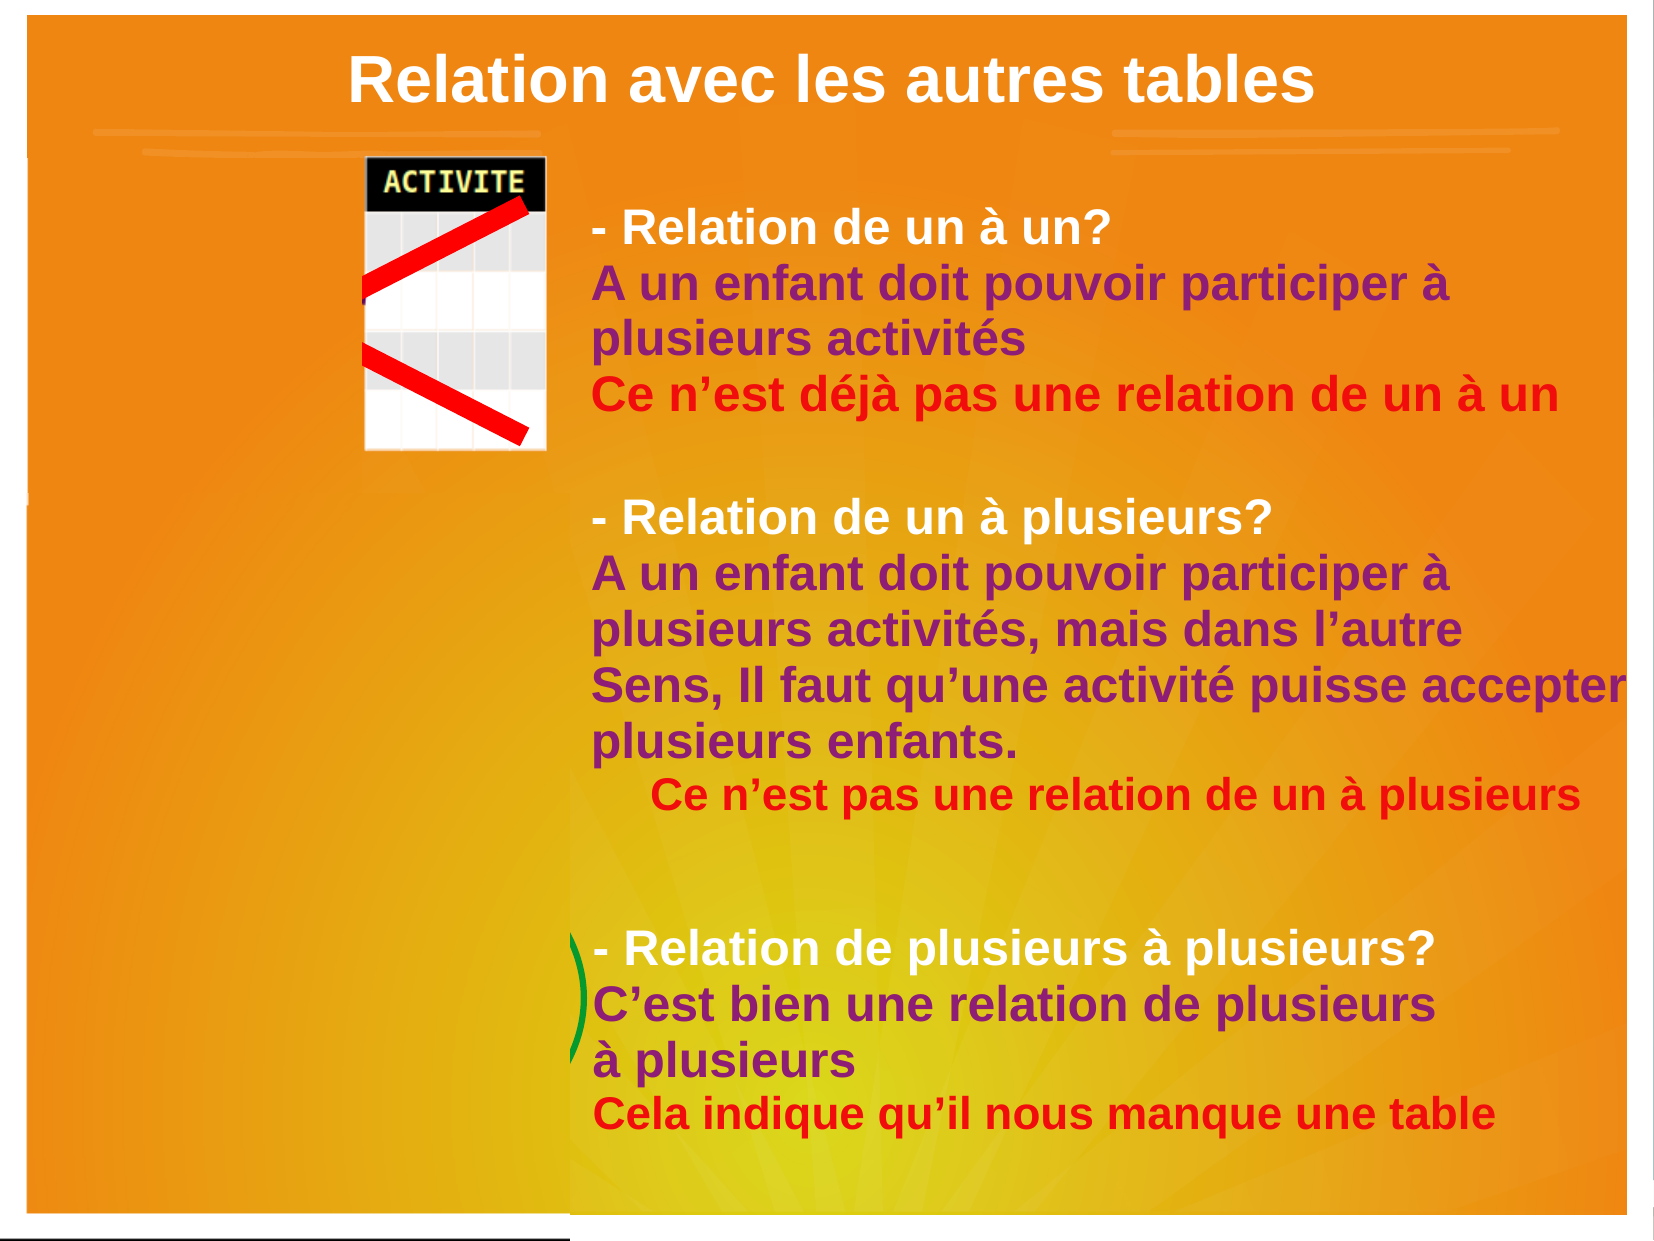

Relation avec les autres tables
- Relation de un à un?
A un enfant doit pouvoir participer à
plusieurs activités
Ce n’est déjà pas une relation de un à un
- Relation de un à plusieurs?
A un enfant doit pouvoir participer à
plusieurs activités, mais dans l’autre
Sens, Il faut qu’une activité puisse accepter
plusieurs enfants.
Ce n’est pas une relation de un à plusieurs
- Relation de plusieurs à plusieurs?
C’est bien une relation de plusieurs
à plusieurs
Cela indique qu’il nous manque une table